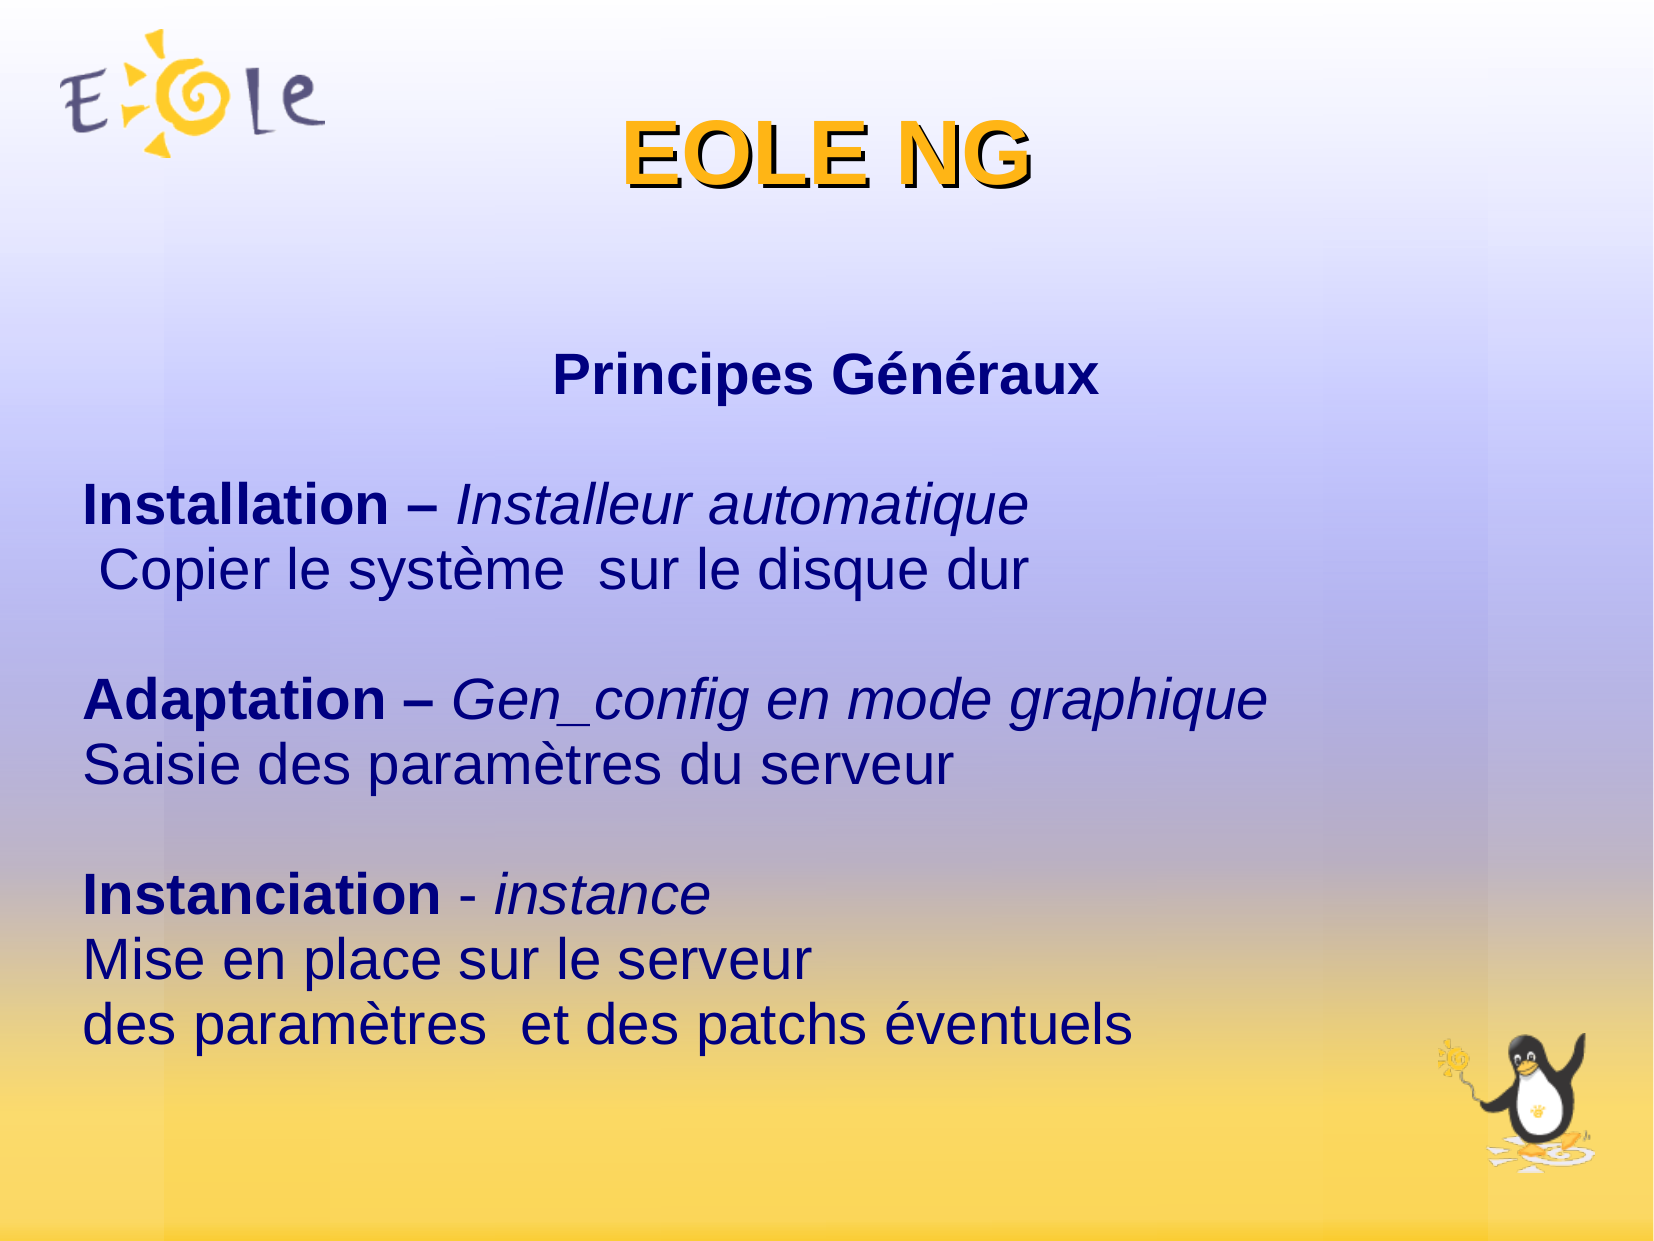

# EOLE NG
Principes Généraux
Installation – Installeur automatique
 Copier le système sur le disque dur
Adaptation – Gen_config en mode graphique
Saisie des paramètres du serveur
Instanciation - instance
Mise en place sur le serveur
des paramètres et des patchs éventuels